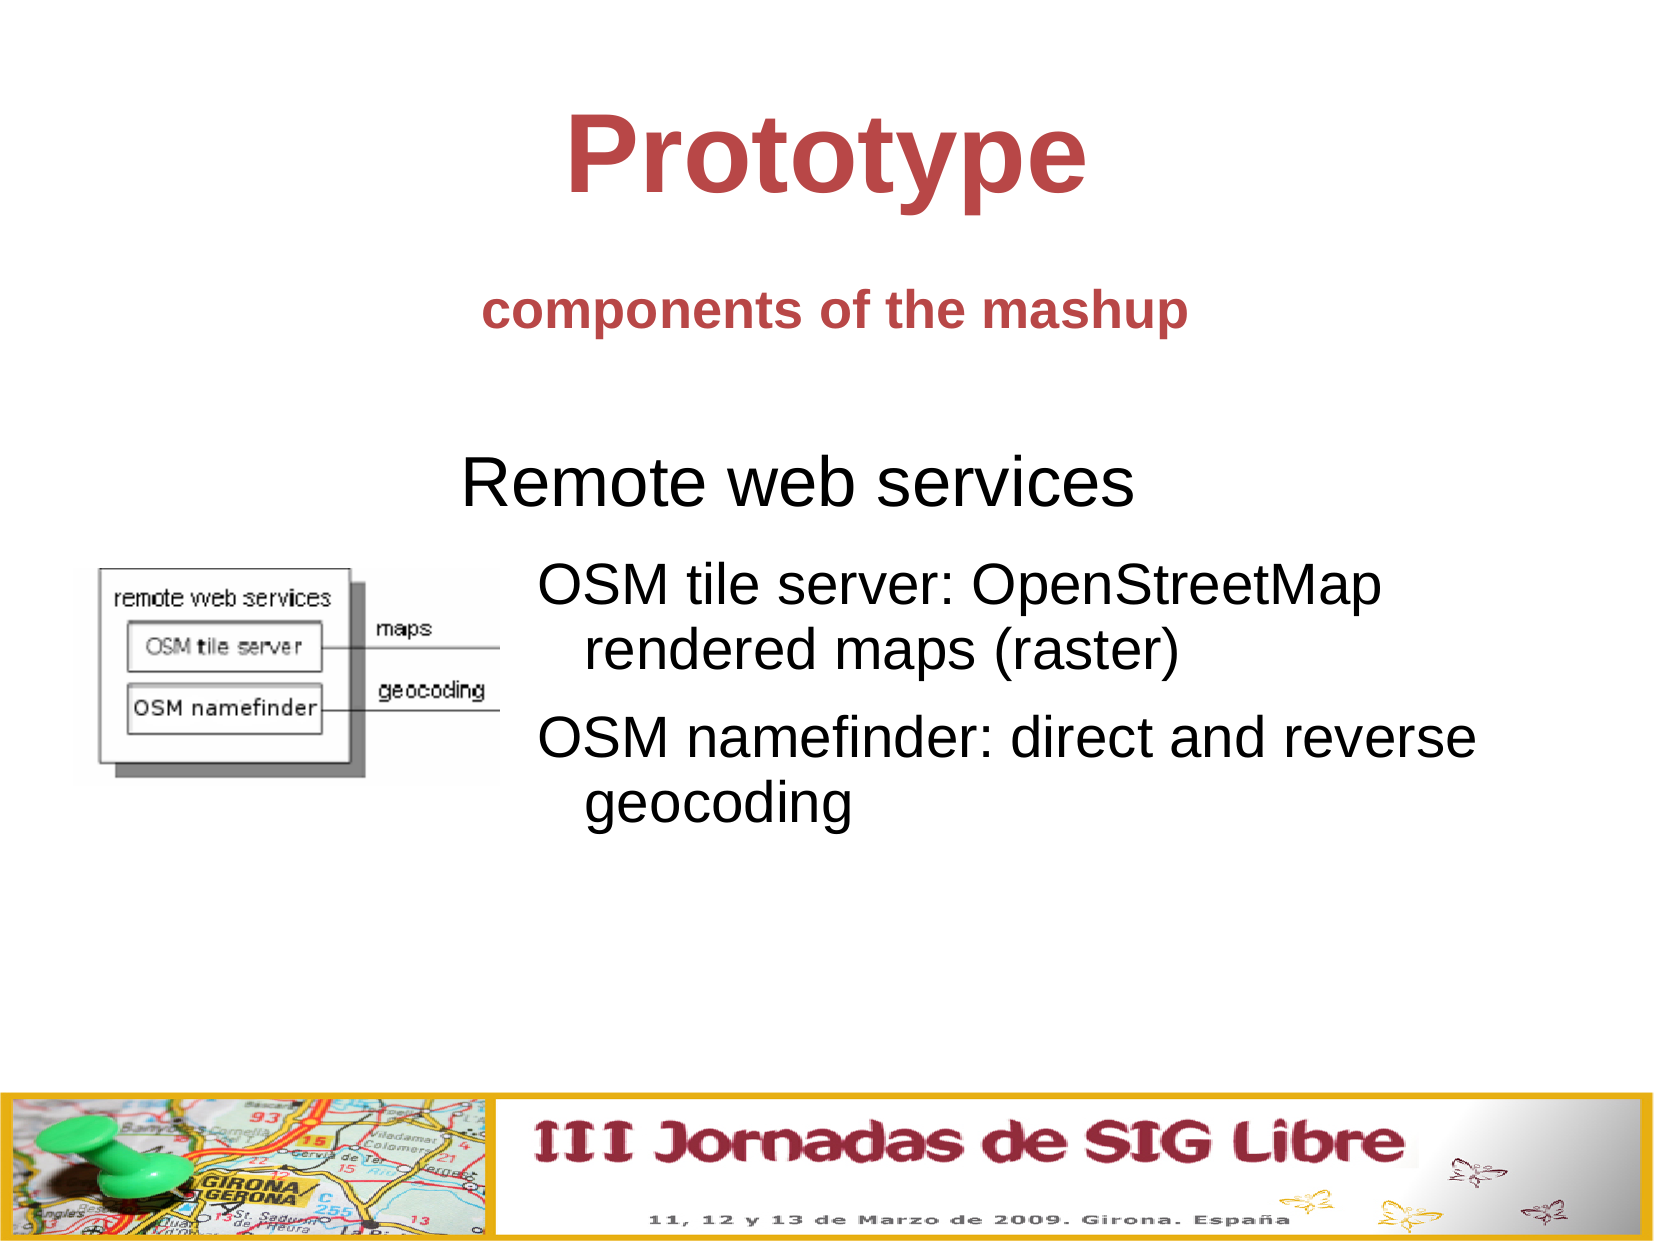

# Prototype
components of the mashup
Remote web services
OSM tile server: OpenStreetMap rendered maps (raster)
OSM namefinder: direct and reverse geocoding